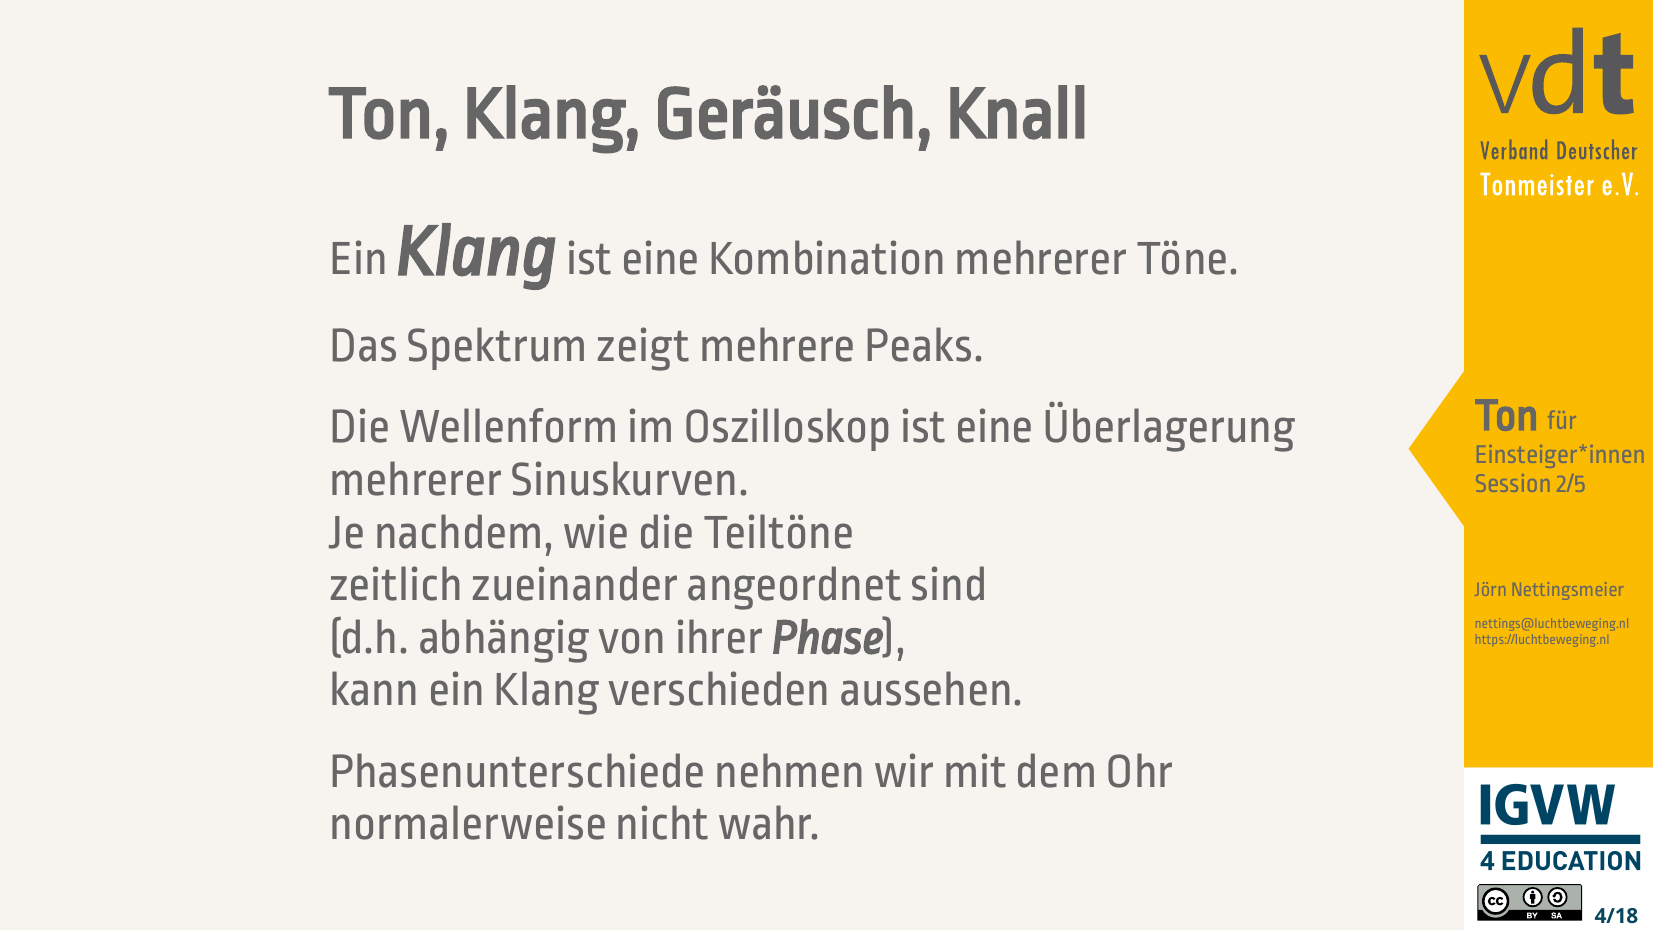

# Ton, Klang, Geräusch, Knall
Ein Klang ist eine Kombination mehrerer Töne.
Das Spektrum zeigt mehrere Peaks.
Die Wellenform im Oszilloskop ist eine Überlagerung
mehrerer Sinuskurven.
Je nachdem, wie die Teiltöne
zeitlich zueinander angeordnet sind
(d.h. abhängig von ihrer Phase),
kann ein Klang verschieden aussehen.
Phasenunterschiede nehmen wir mit dem Ohr
normalerweise nicht wahr.